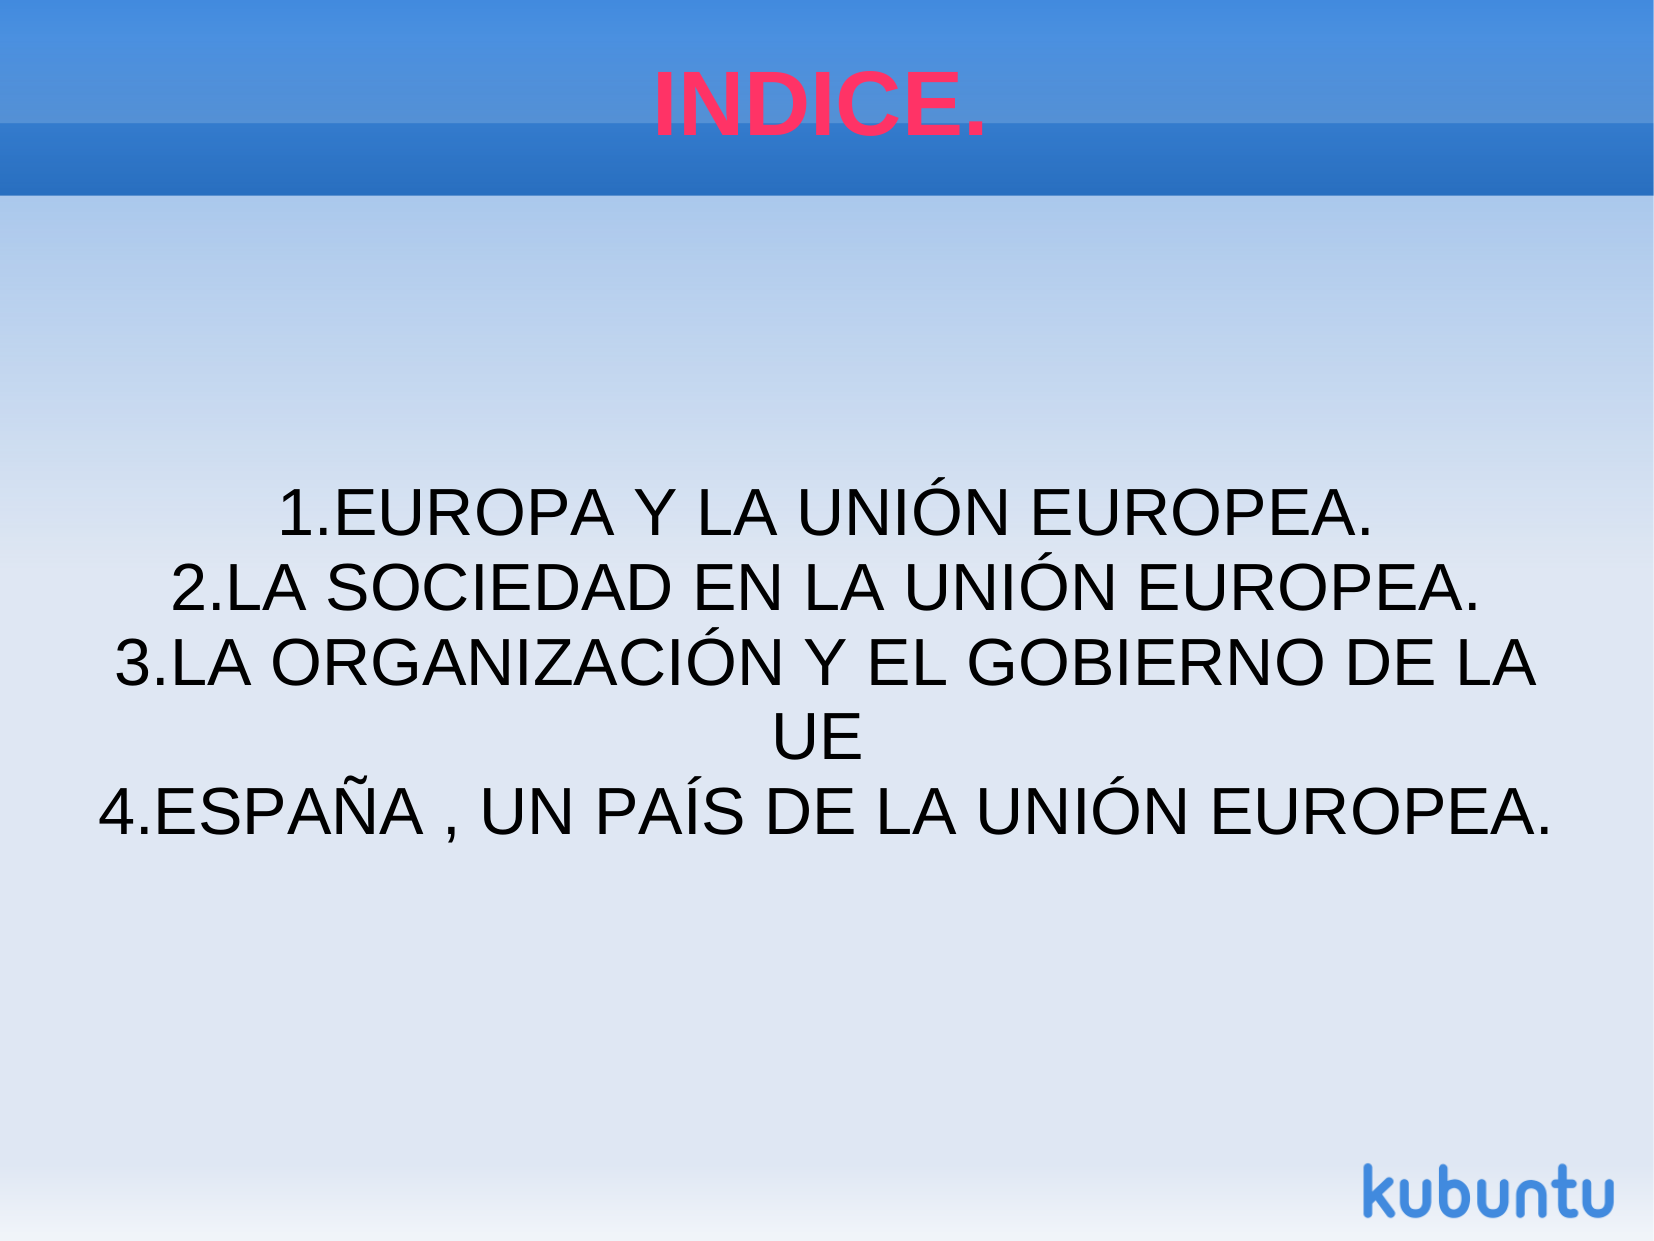

# INDICE.
1.EUROPA Y LA UNIÓN EUROPEA.
2.LA SOCIEDAD EN LA UNIÓN EUROPEA.
3.LA ORGANIZACIÓN Y EL GOBIERNO DE LA UE
4.ESPAÑA , UN PAÍS DE LA UNIÓN EUROPEA.